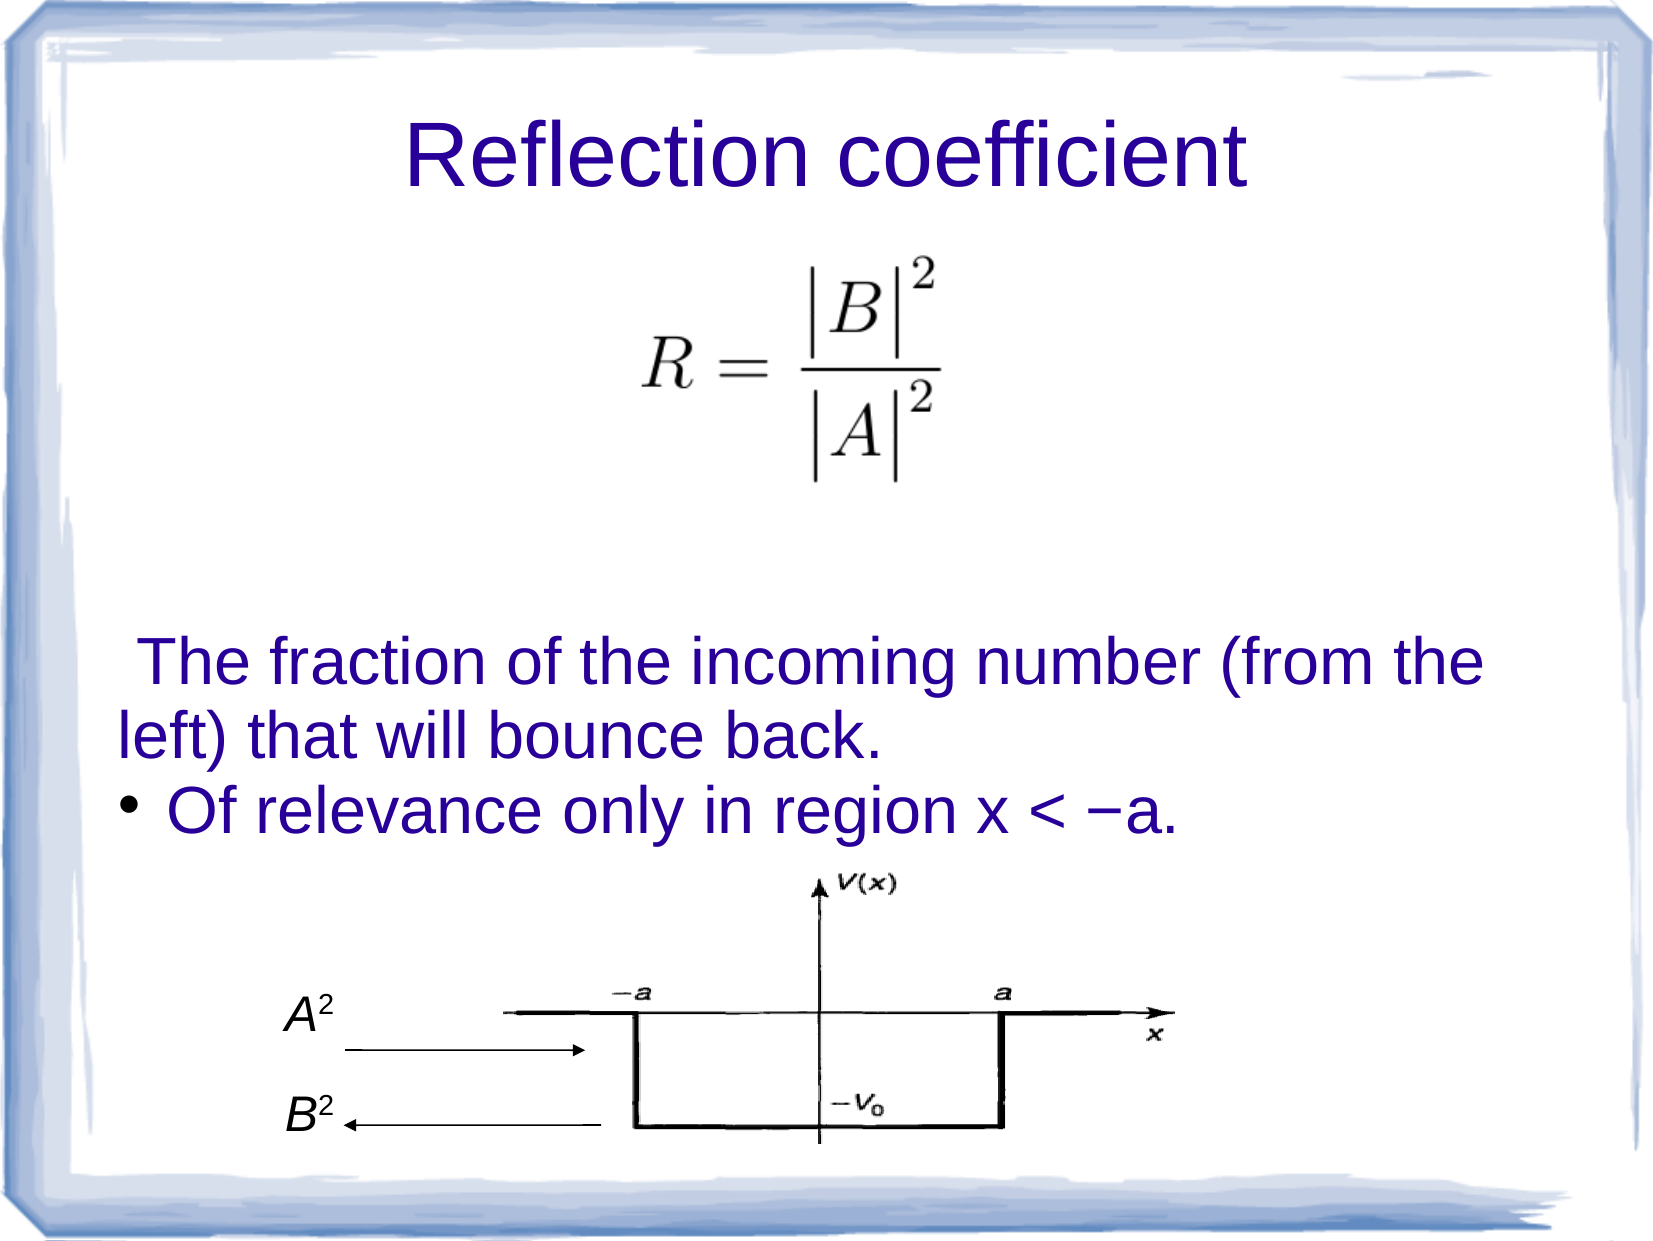

# Reflection coefficient
 The fraction of the incoming number (from the left) that will bounce back.
 Of relevance only in region x < −a.
A2
B2